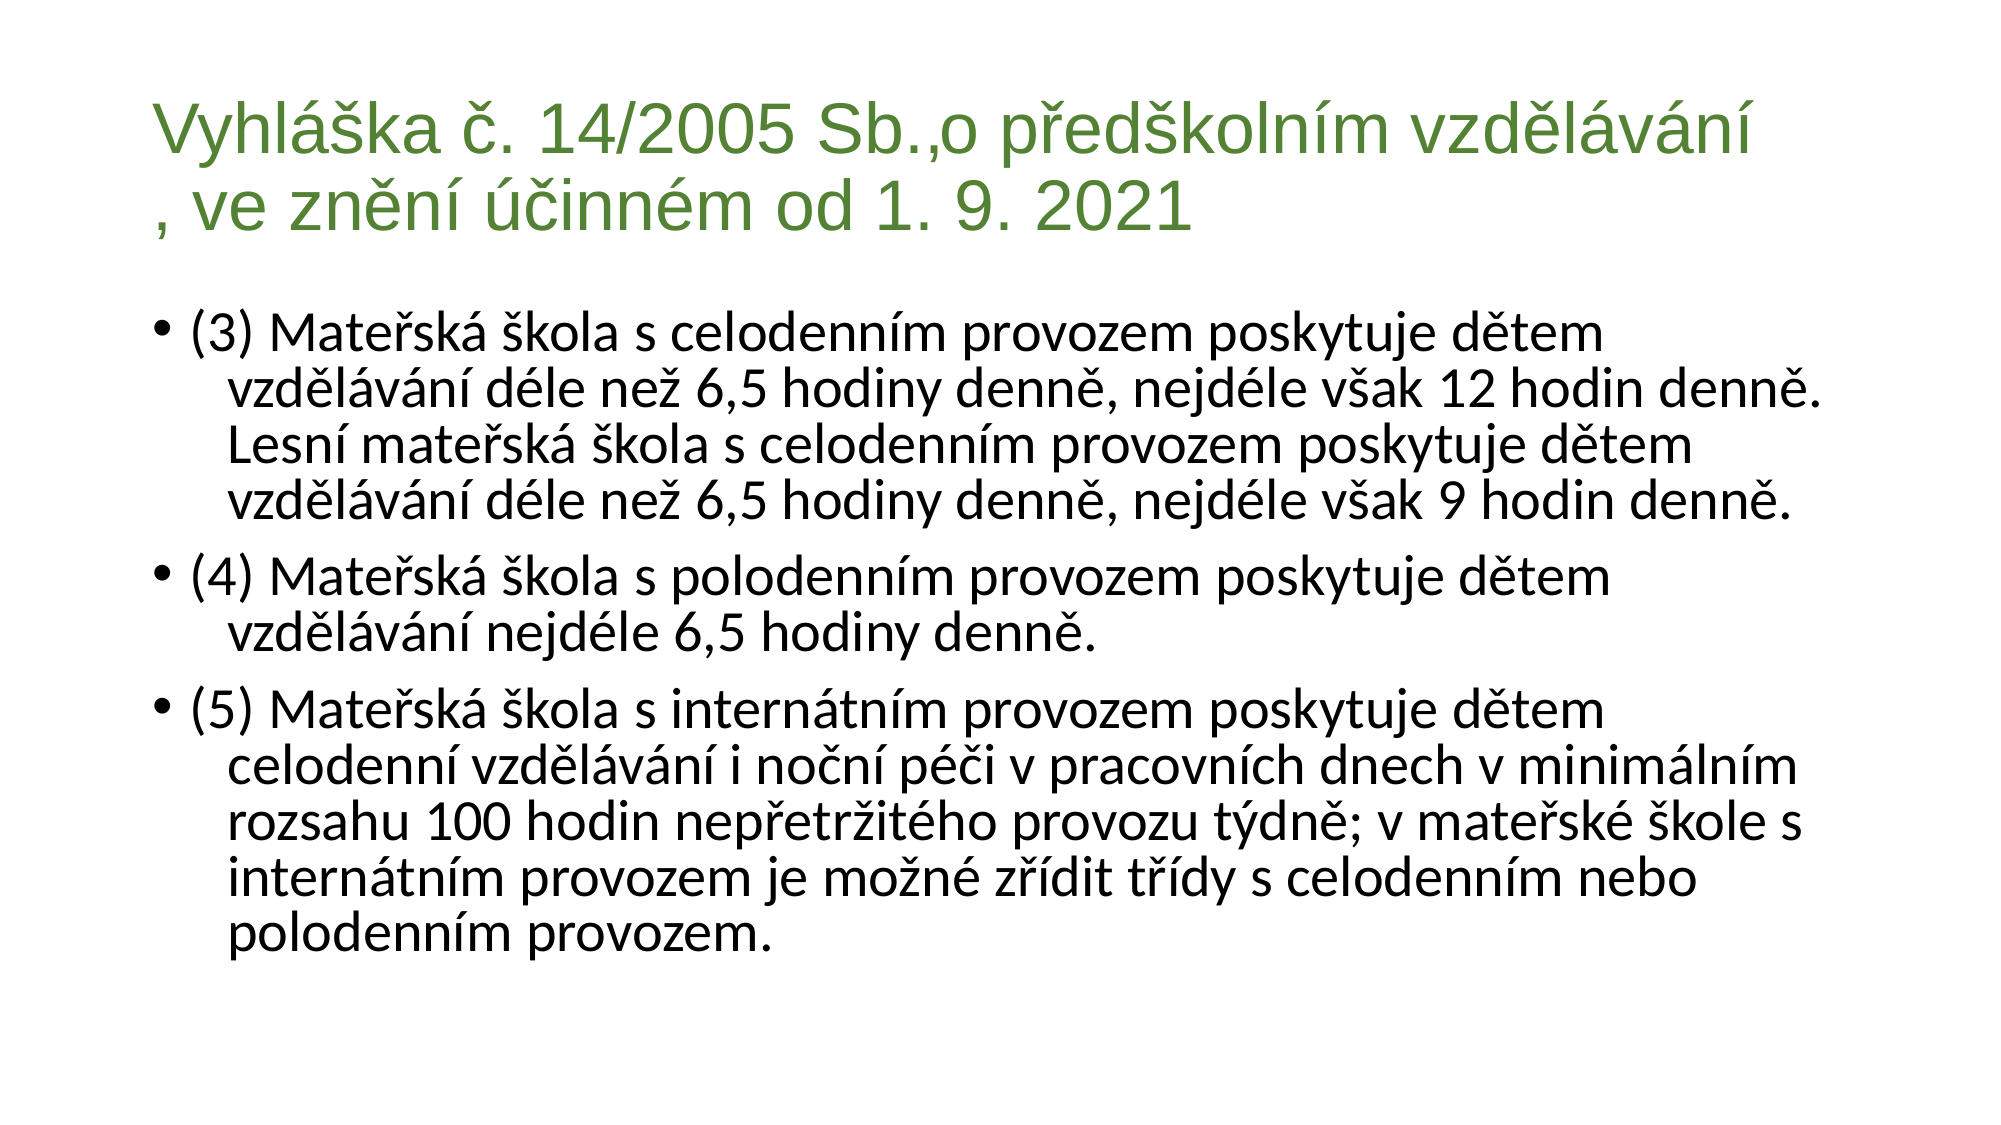

# Vyhláška č. 14/2005 Sb.,o předškolním vzdělávání, ve znění účinném od 1. 9. 2021
(3) Mateřská škola s celodenním provozem poskytuje dětem vzdělávání déle než 6,5 hodiny denně, nejdéle však 12 hodin denně. Lesní mateřská škola s celodenním provozem poskytuje dětem vzdělávání déle než 6,5 hodiny denně, nejdéle však 9 hodin denně.
(4) Mateřská škola s polodenním provozem poskytuje dětem vzdělávání nejdéle 6,5 hodiny denně.
(5) Mateřská škola s internátním provozem poskytuje dětem celodenní vzdělávání i noční péči v pracovních dnech v minimálním rozsahu 100 hodin nepřetržitého provozu týdně; v mateřské škole s internátním provozem je možné zřídit třídy s celodenním nebo polodenním provozem.